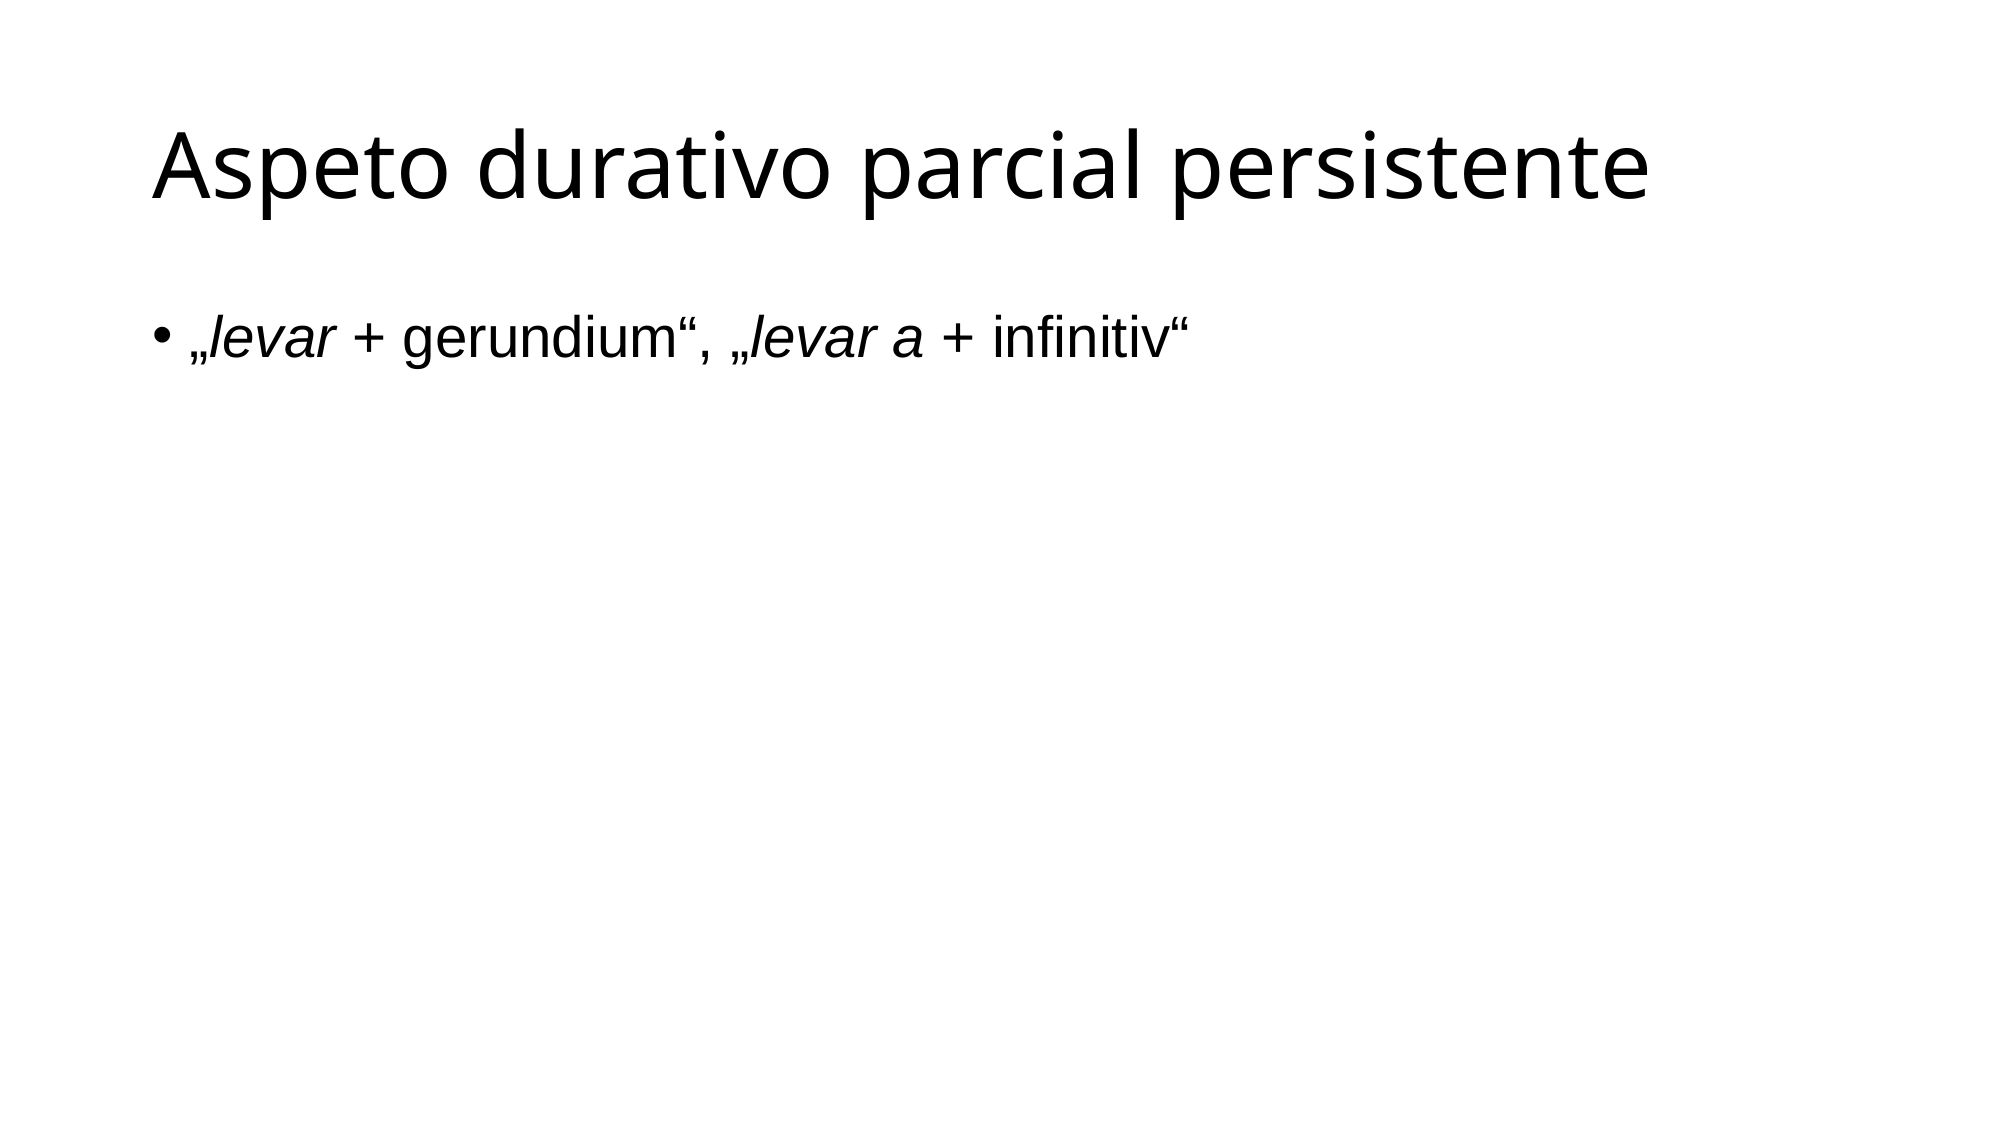

# Aspeto durativo parcial persistente
„levar + gerundium“, „levar a + infinitiv“